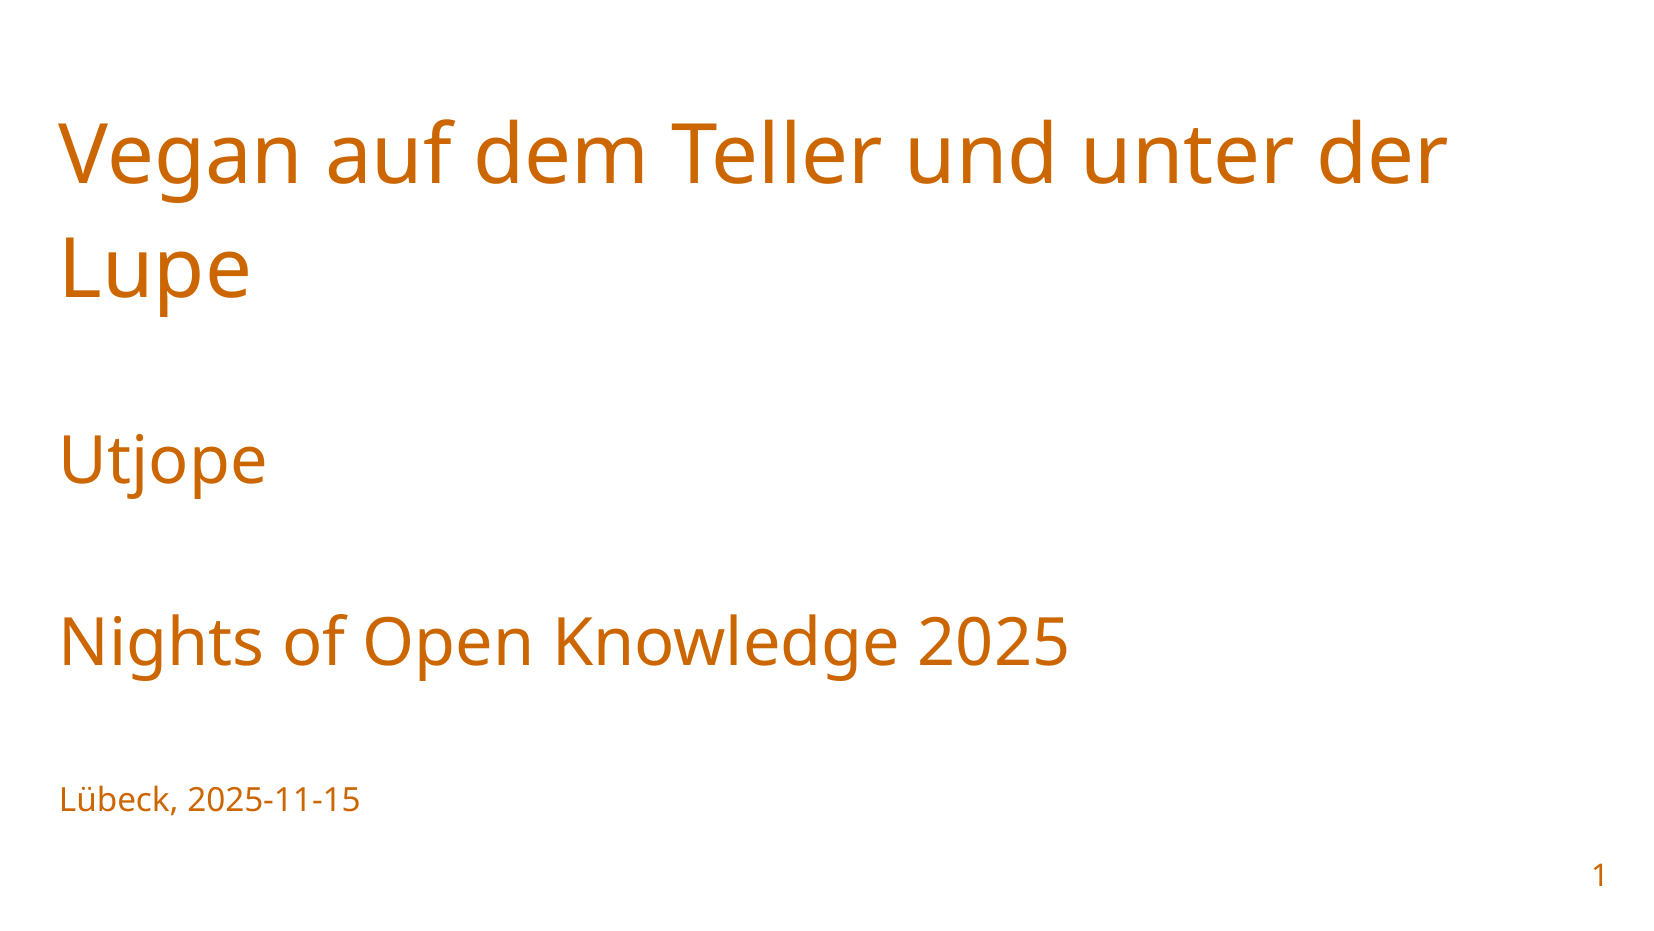

# Vegan auf dem Teller und unter der Lupe Utjope Nights of Open Knowledge 2025 Lübeck, 2025-11-15